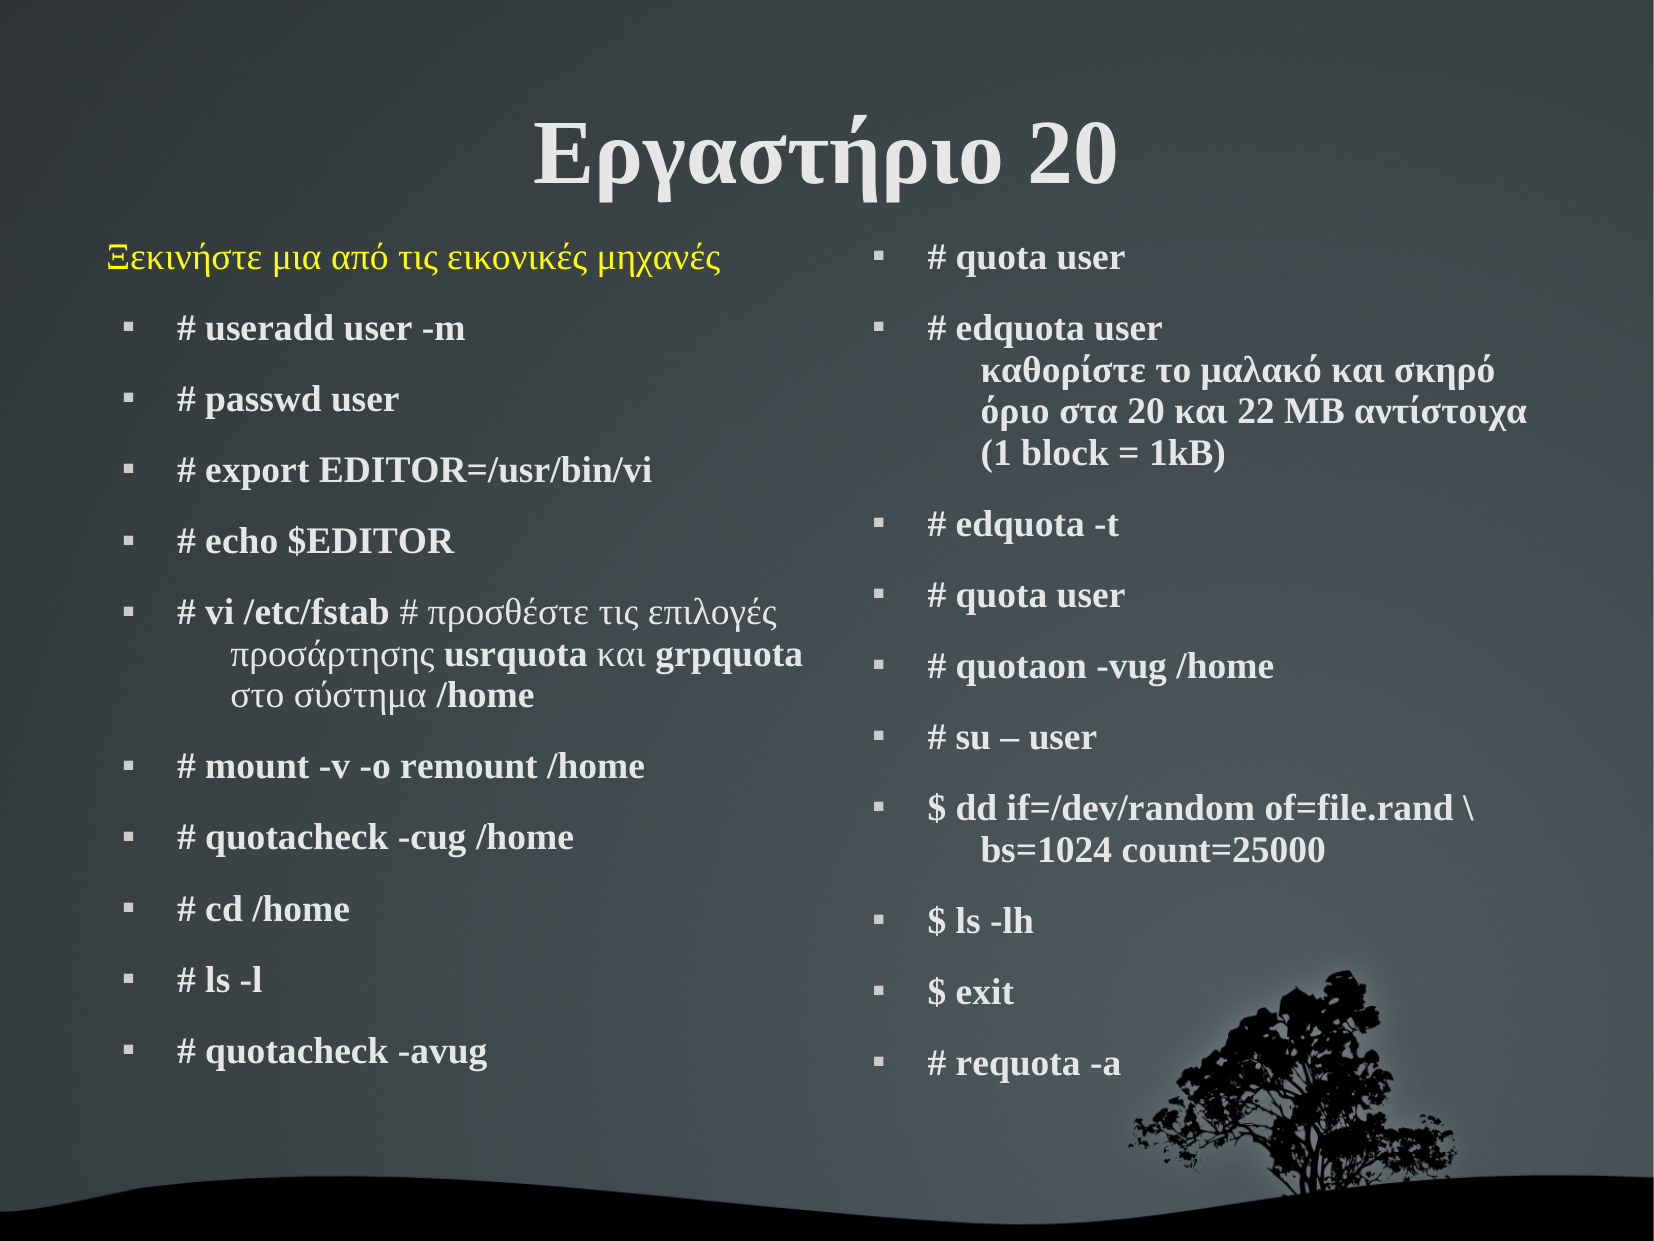

Εργαστήριο 20
# Ξεκινήστε μια από τις εικονικές μηχανές
# useradd user -m
# passwd user
# export EDITOR=/usr/bin/vi
# echo $EDITOR
# vi /etc/fstab # προσθέστε τις επιλογές προσάρτησης usrquota και grpquota στο σύστημα /home
# mount -v -o remount /home
# quotacheck -cug /home
# cd /home
# ls -l
# quotacheck -avug
# quota user
# edquota user καθορίστε το μαλακό και σκηρό όριο στα 20 και 22 ΜΒ αντίστοιχα (1 block = 1kB)
# edquota -t
# quota user
# quotaon -vug /home
# su – user
$ dd if=/dev/random of=file.rand \ bs=1024 count=25000
$ ls -lh
$ exit
# requota -a